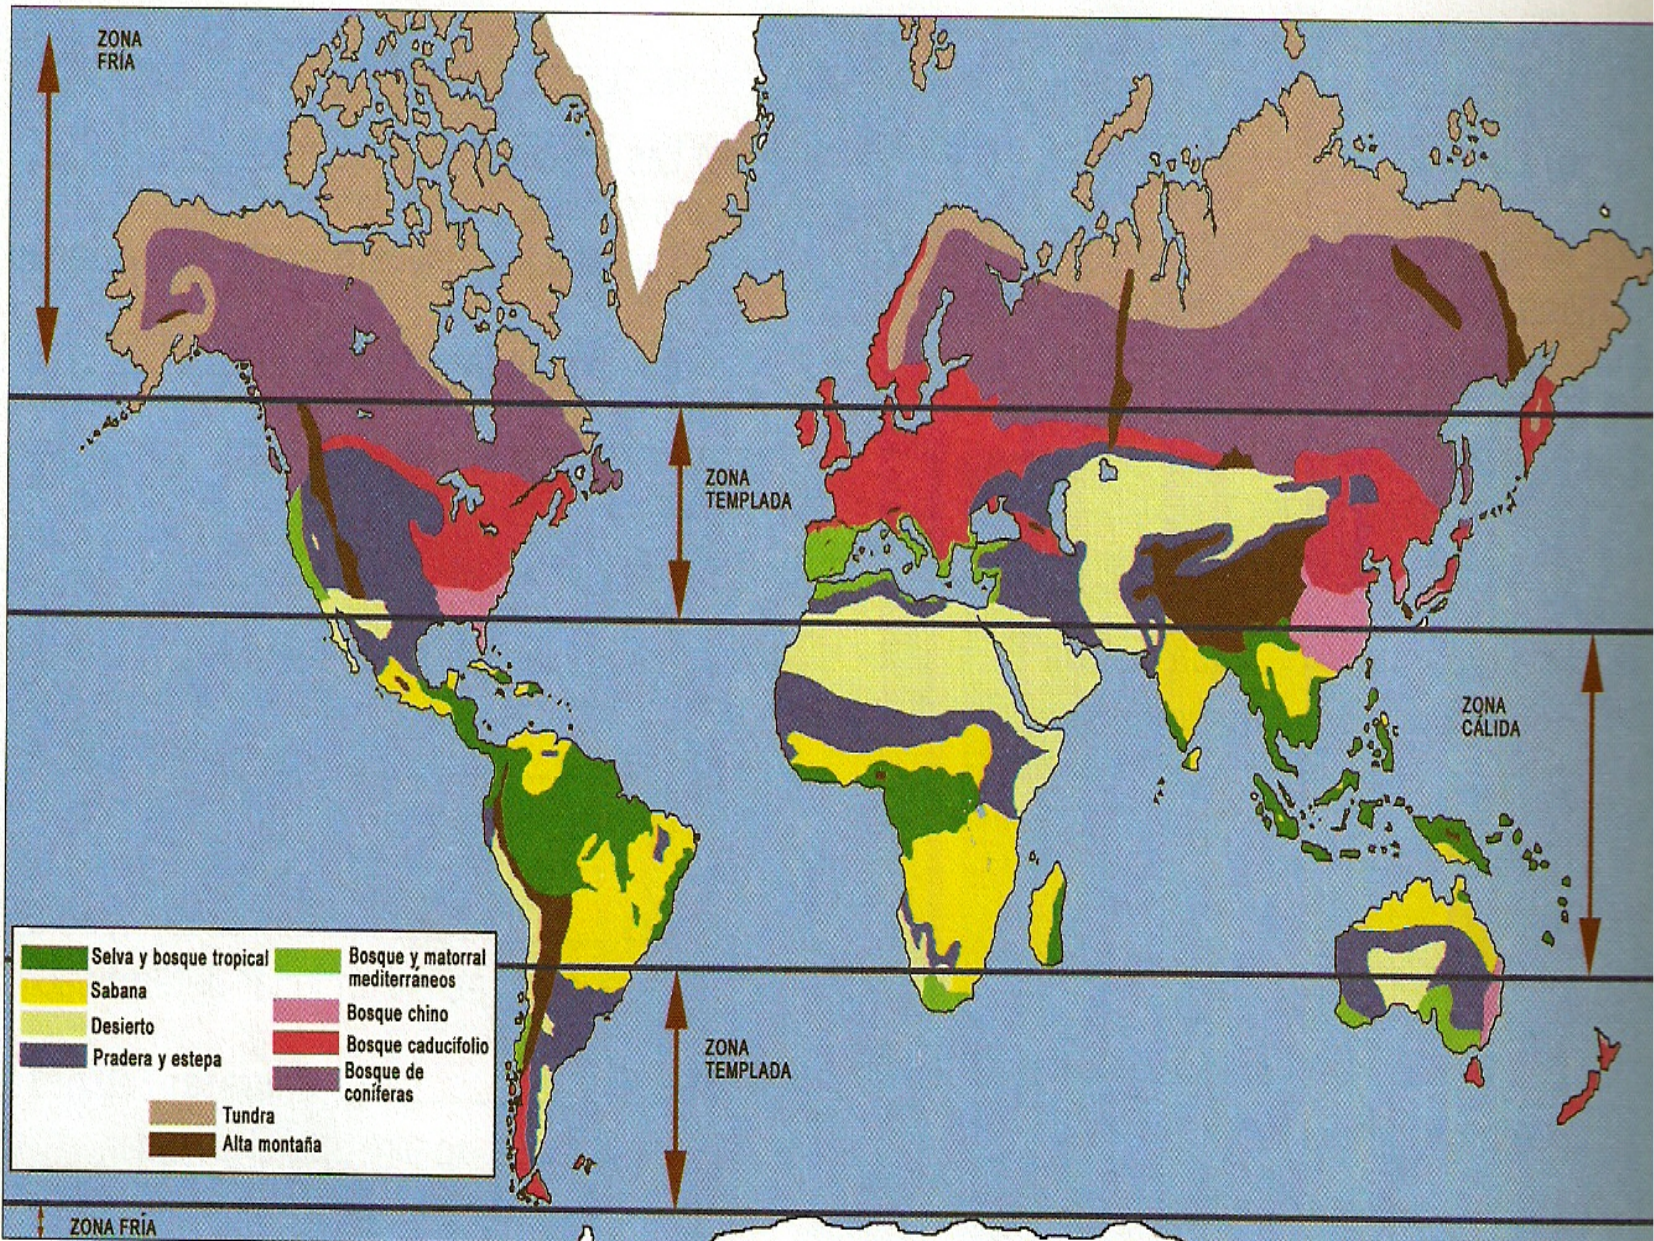

7.LOS MEDIOS NATURALES.
Ecuatorial
Selva
Cálidos
Tropical lluvioso
Bosque tropical
Sabana
Tropical seco
Desierto cálido
Bosque y matorral
mediterráneo
Mediterráneo
Chino
Bosque chino
Climas
Templados
Oceánico
Bosque caducifolio
Continental
Bosque de coníferas
Polar
Tundra
Frío
Alta montaña
Alta montaña